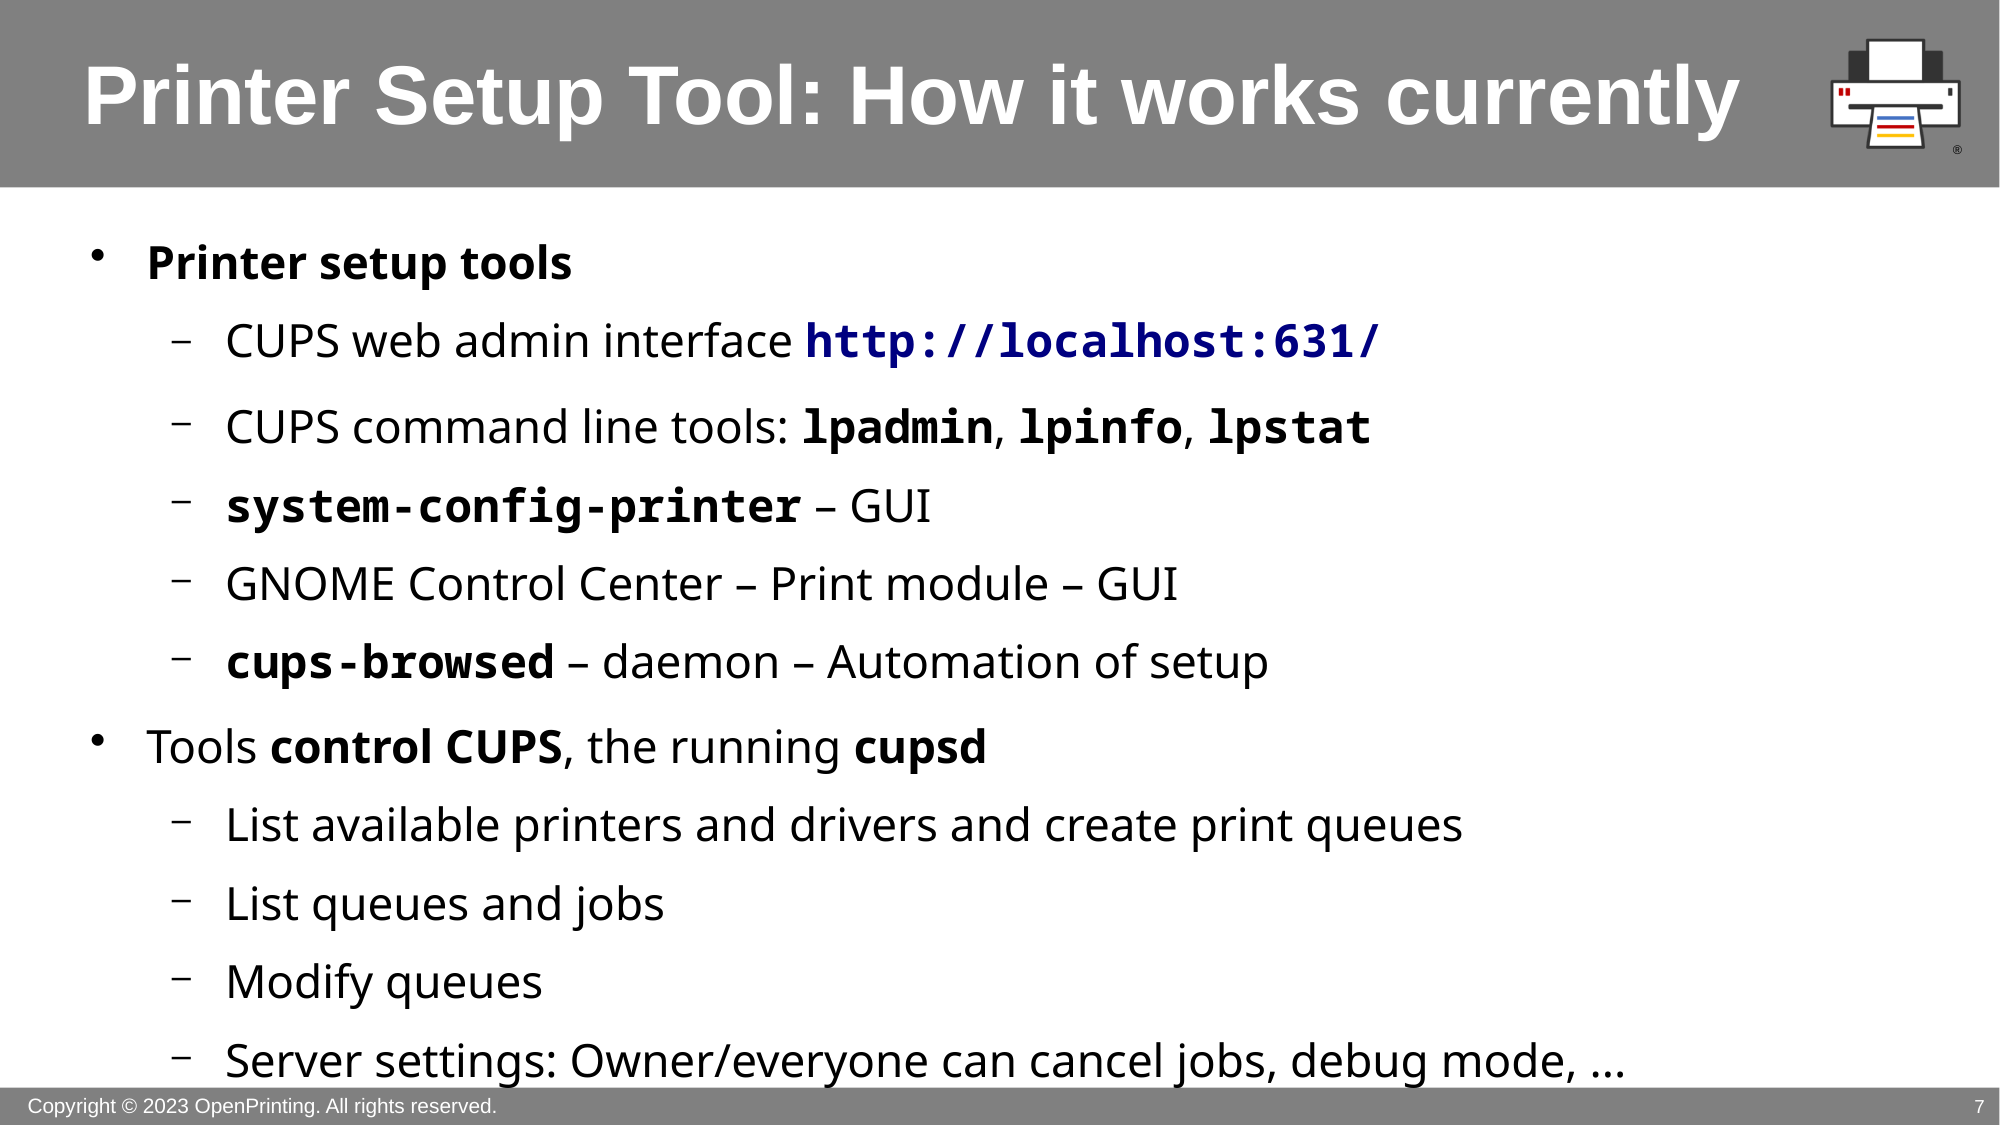

Printer Setup Tool: How it works currently
# Printer setup tools
CUPS web admin interface http://localhost:631/
CUPS command line tools: lpadmin, lpinfo, lpstat
system-config-printer – GUI
GNOME Control Center – Print module – GUI
cups-browsed – daemon – Automation of setup
Tools control CUPS, the running cupsd
List available printers and drivers and create print queues
List queues and jobs
Modify queues
Server settings: Owner/everyone can cancel jobs, debug mode, ...